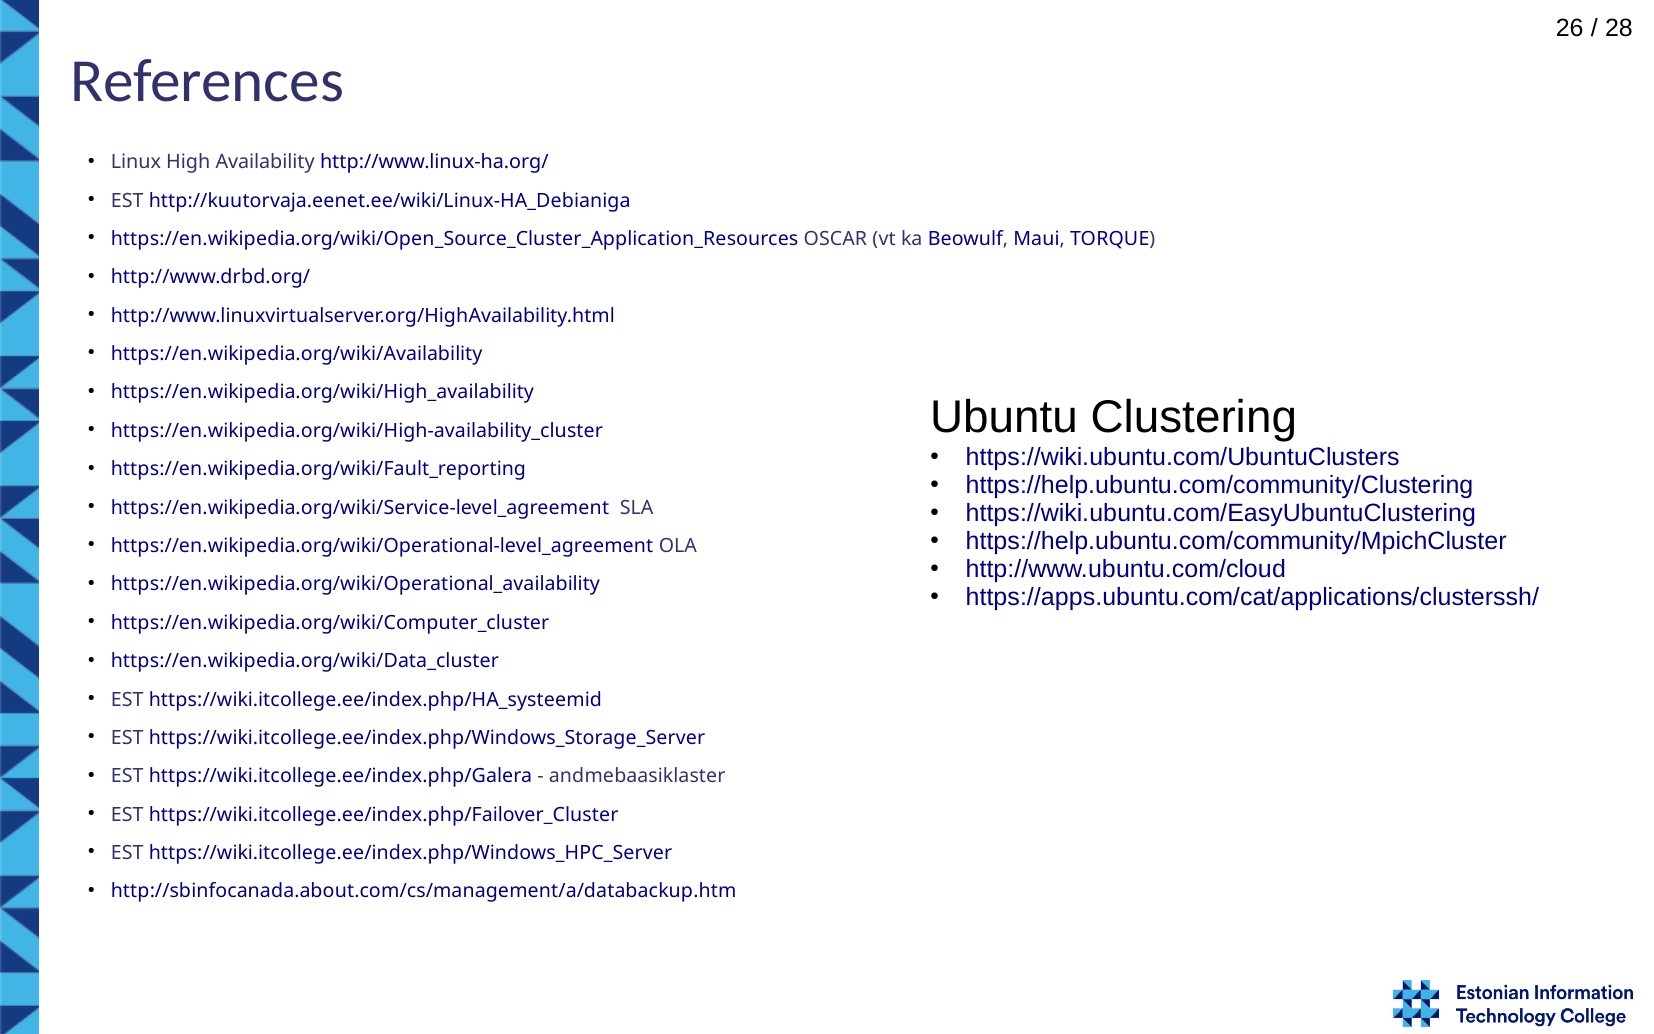

# References
Linux High Availability http://www.linux-ha.org/
EST http://kuutorvaja.eenet.ee/wiki/Linux-HA_Debianiga
https://en.wikipedia.org/wiki/Open_Source_Cluster_Application_Resources OSCAR (vt ka Beowulf, Maui, TORQUE)
http://www.drbd.org/
http://www.linuxvirtualserver.org/HighAvailability.html
https://en.wikipedia.org/wiki/Availability
https://en.wikipedia.org/wiki/High_availability
https://en.wikipedia.org/wiki/High-availability_cluster
https://en.wikipedia.org/wiki/Fault_reporting
https://en.wikipedia.org/wiki/Service-level_agreement SLA
https://en.wikipedia.org/wiki/Operational-level_agreement OLA
https://en.wikipedia.org/wiki/Operational_availability
https://en.wikipedia.org/wiki/Computer_cluster
https://en.wikipedia.org/wiki/Data_cluster
EST https://wiki.itcollege.ee/index.php/HA_systeemid
EST https://wiki.itcollege.ee/index.php/Windows_Storage_Server
EST https://wiki.itcollege.ee/index.php/Galera - andmebaasiklaster
EST https://wiki.itcollege.ee/index.php/Failover_Cluster
EST https://wiki.itcollege.ee/index.php/Windows_HPC_Server
http://sbinfocanada.about.com/cs/management/a/databackup.htm
Ubuntu Clustering
https://wiki.ubuntu.com/UbuntuClusters
https://help.ubuntu.com/community/Clustering
https://wiki.ubuntu.com/EasyUbuntuClustering
https://help.ubuntu.com/community/MpichCluster
http://www.ubuntu.com/cloud
https://apps.ubuntu.com/cat/applications/clusterssh/